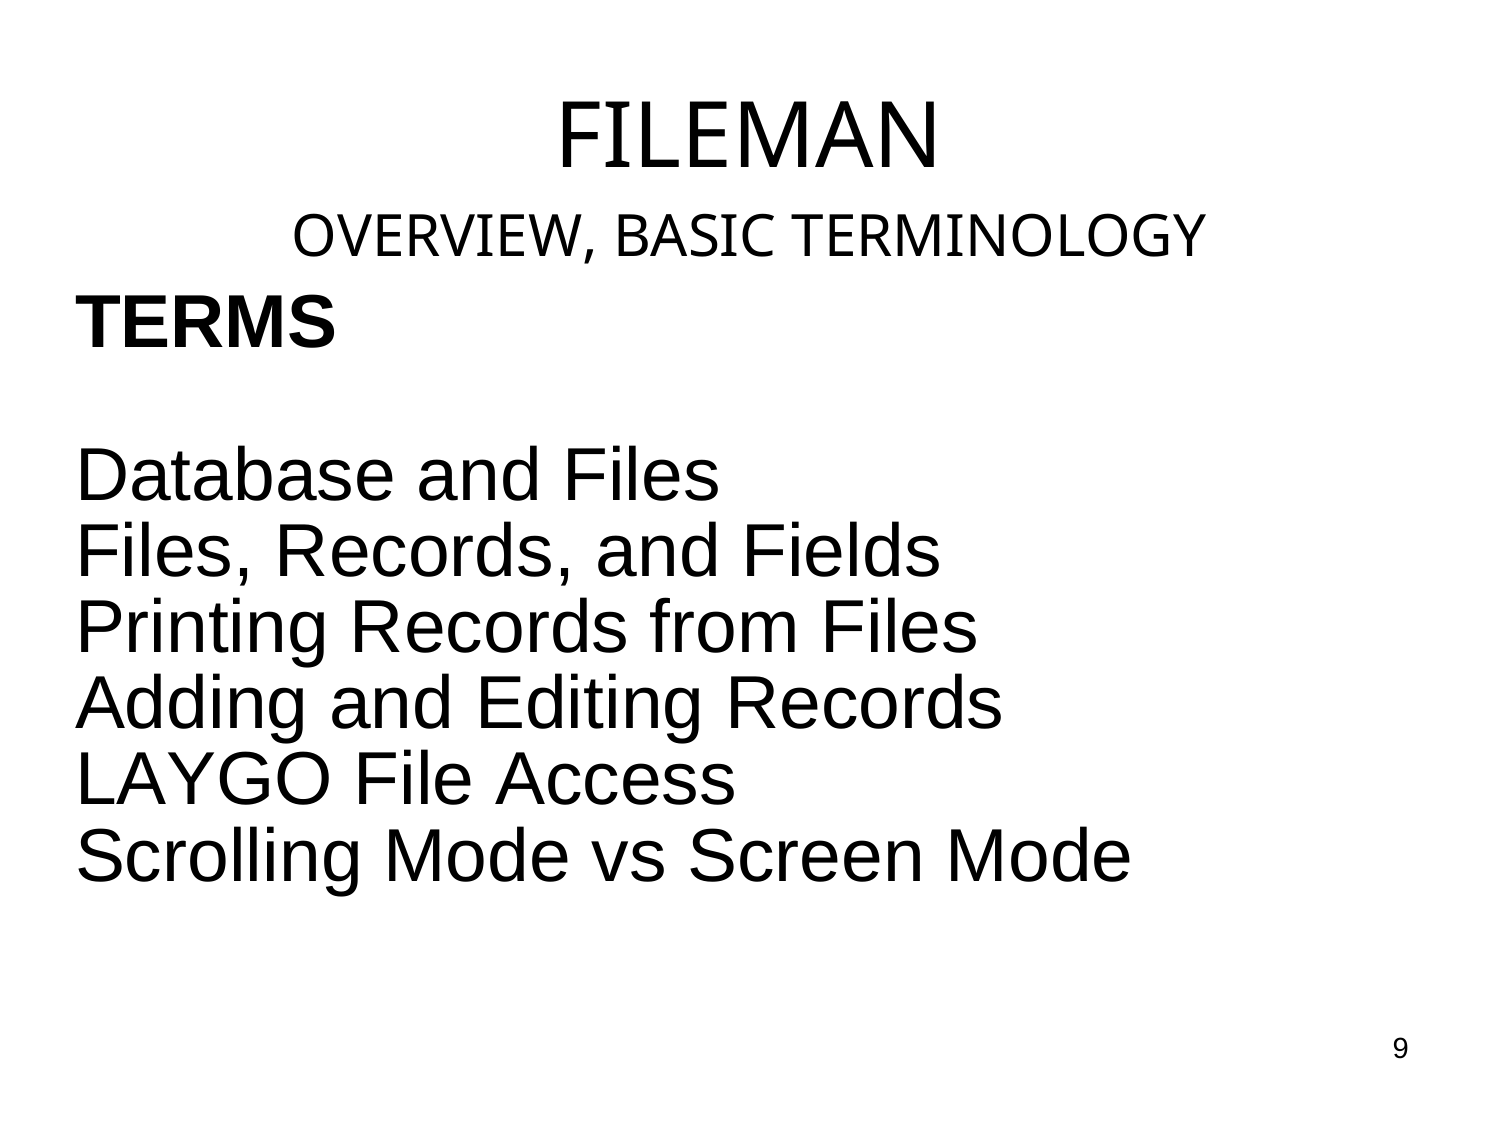

# FILEMAN OVERVIEW, BASIC TERMINOLOGY
TERMS
Database and Files
Files, Records, and Fields
Printing Records from Files
Adding and Editing Records
LAYGO File Access
Scrolling Mode vs Screen Mode
9